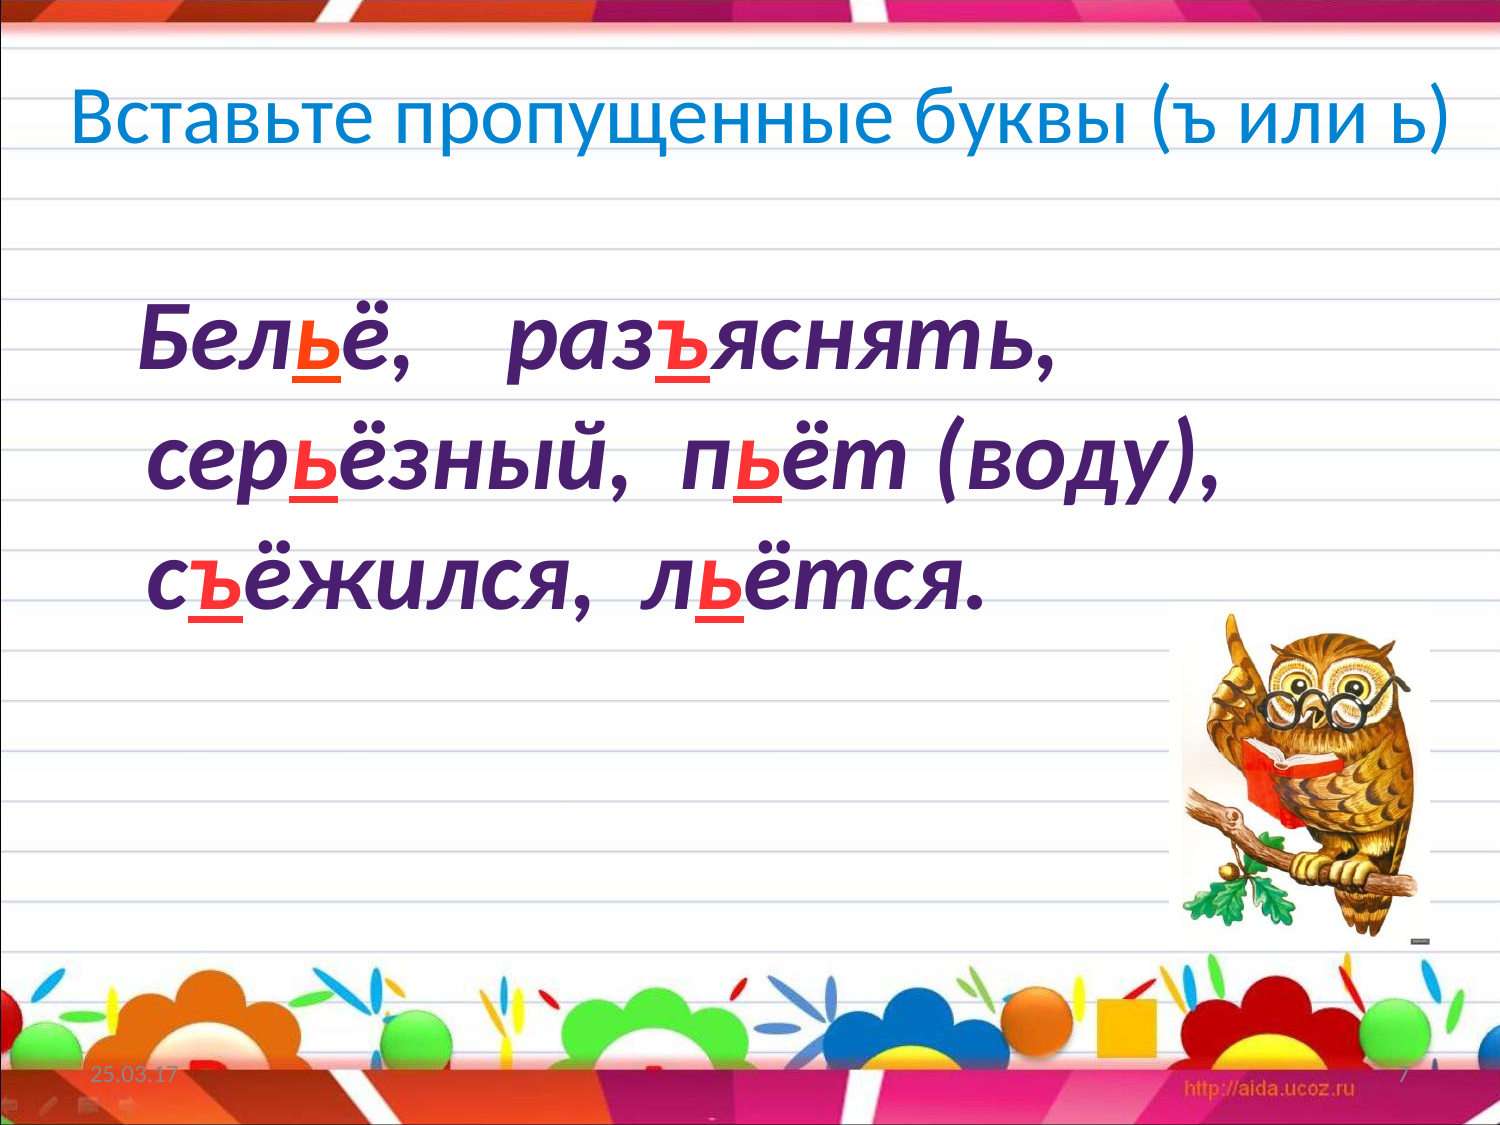

Вставьте пропущенные буквы (ъ или ь)
 Бельё, разъяснять, серьёзный, пьёт (воду), съёжился, льётся.
25.03.17